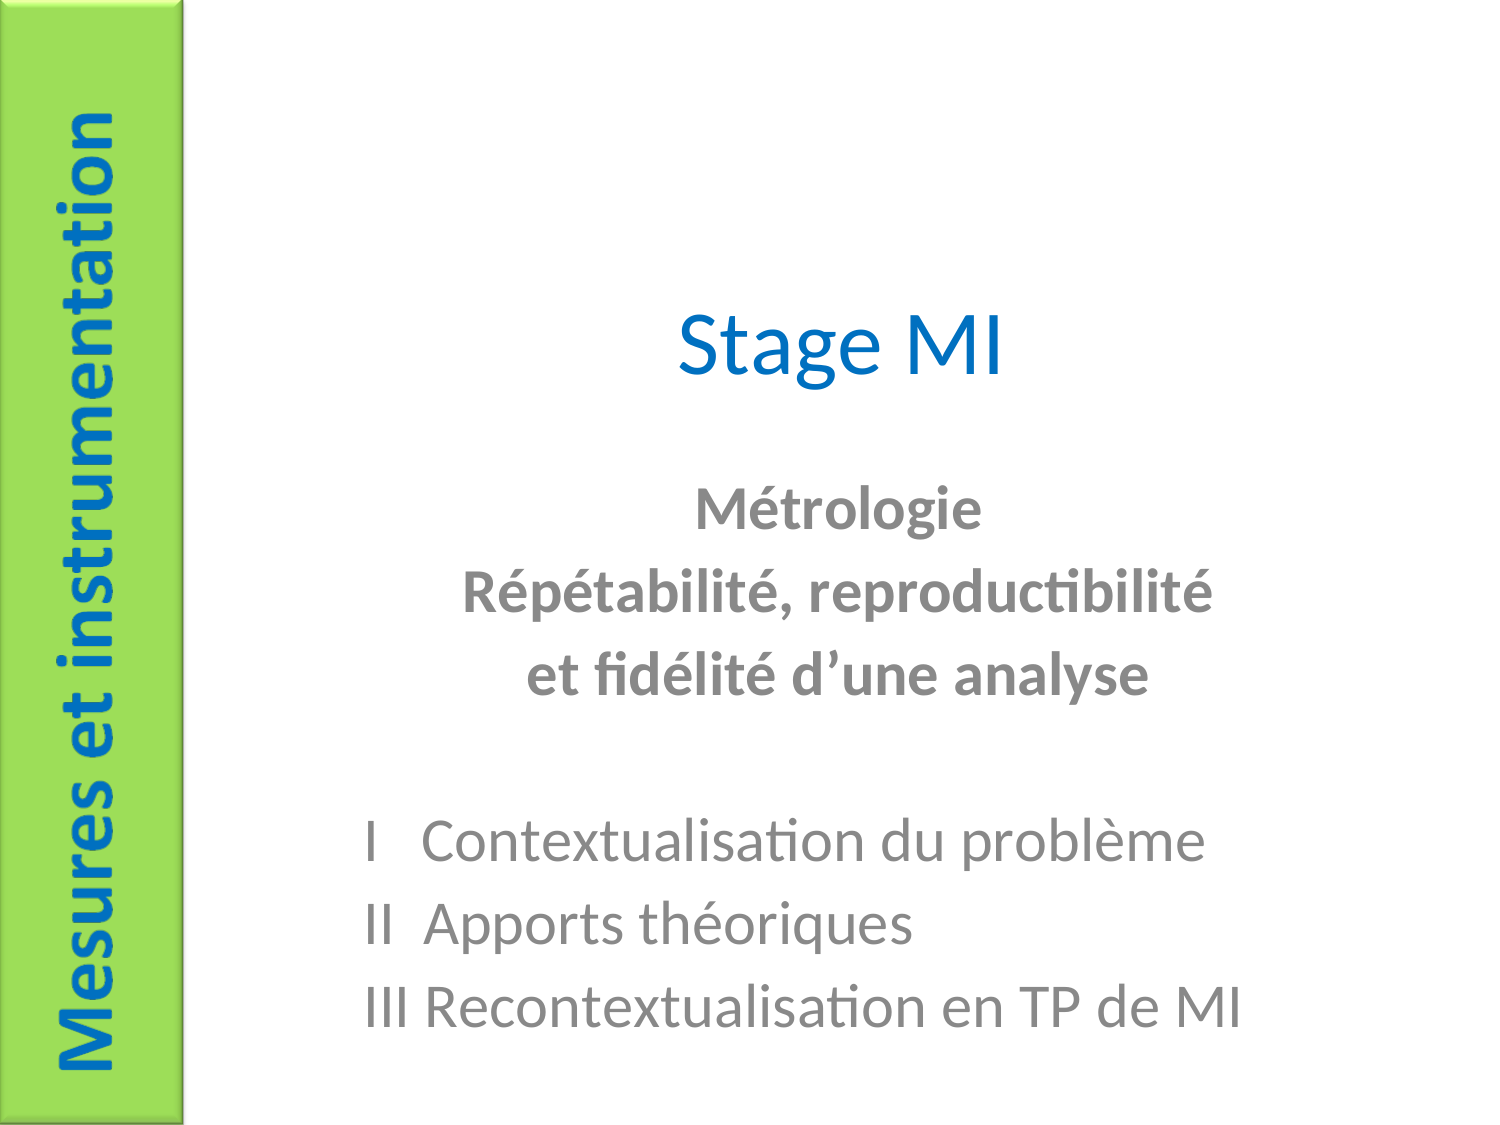

# Stage MI
Métrologie
Répétabilité, reproductibilité
et fidélité d’une analyse
I Contextualisation du problème
II Apports théoriques
III Recontextualisation en TP de MI